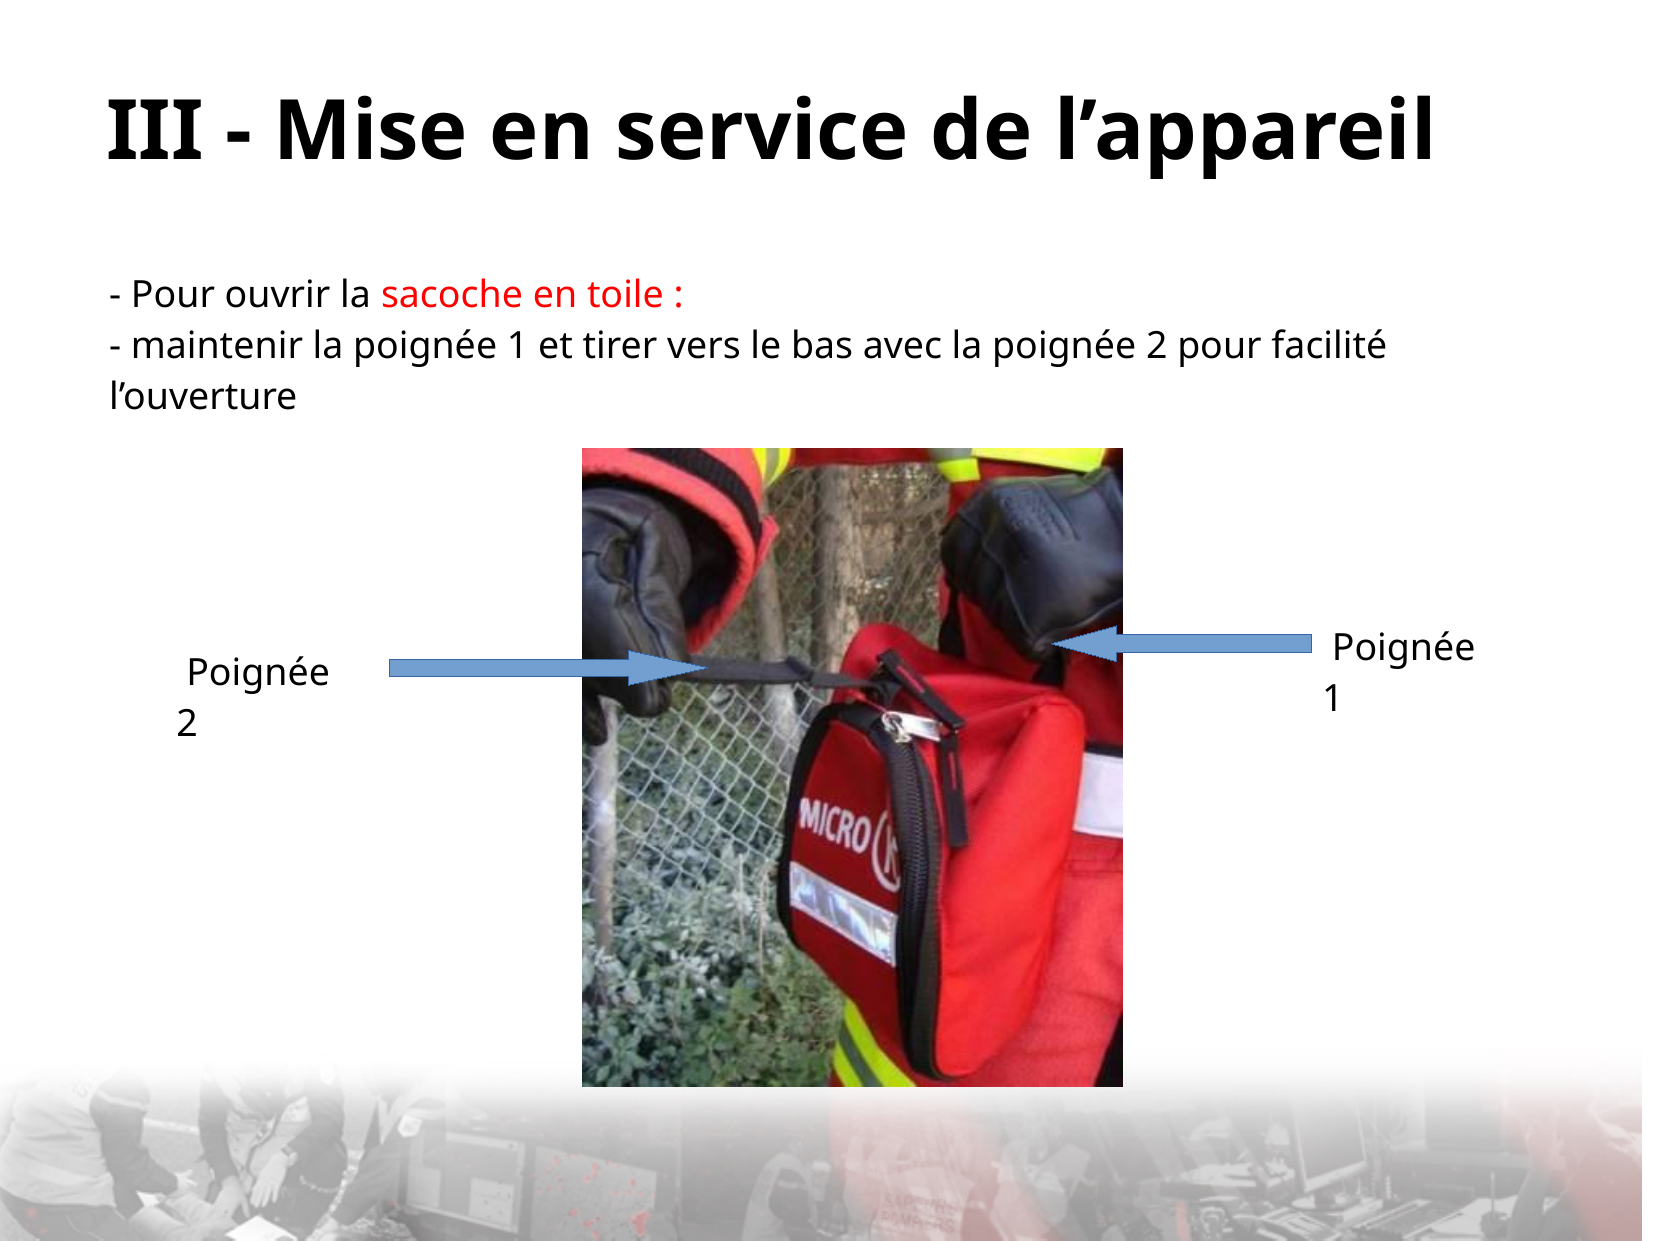

# III - Mise en service de l’appareil
- Pour ouvrir la sacoche en toile :
- maintenir la poignée 1 et tirer vers le bas avec la poignée 2 pour facilité l’ouverture
 Poignée 1
 Poignée 2